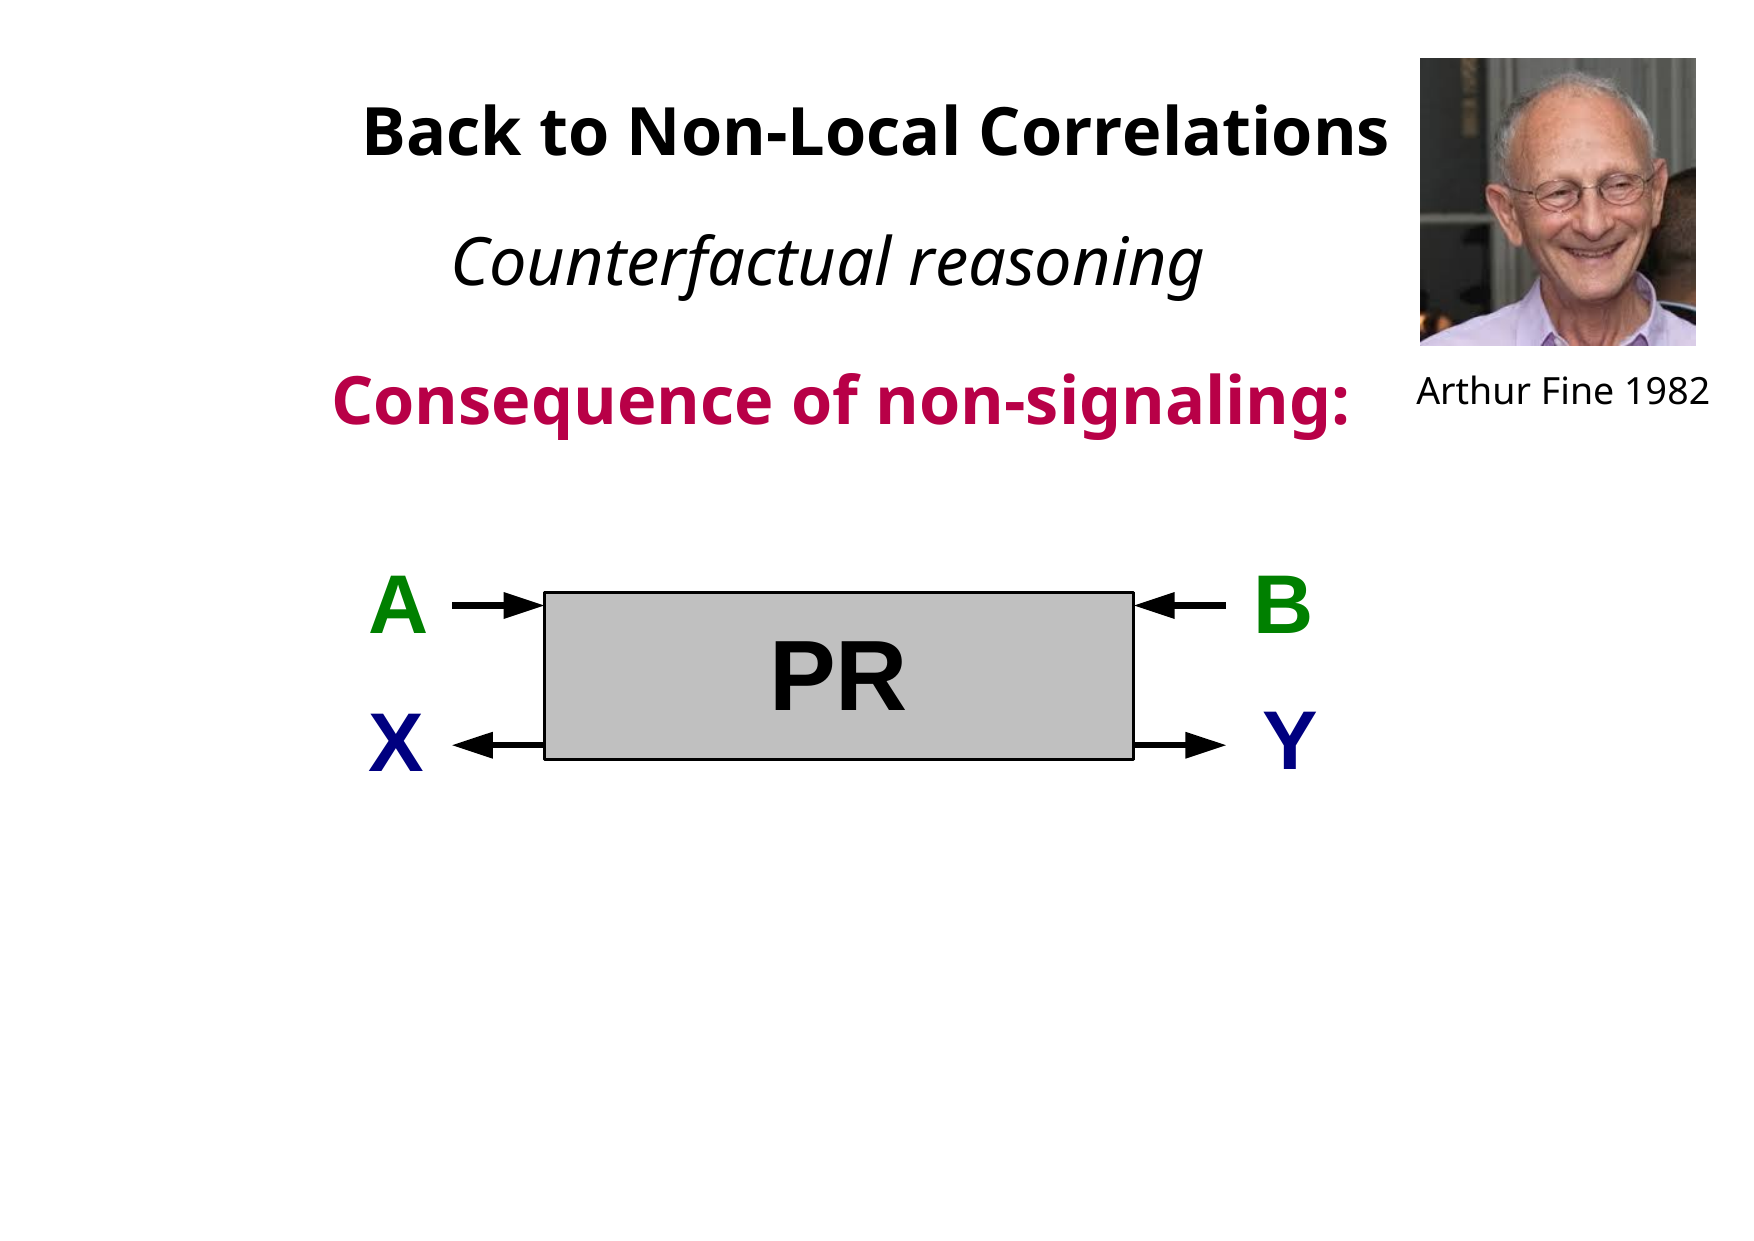

Back to Non-Local Correlations
Counterfactual reasoning
Consequence of non-signaling:
Arthur Fine 1982
A
B
PR
Y
X